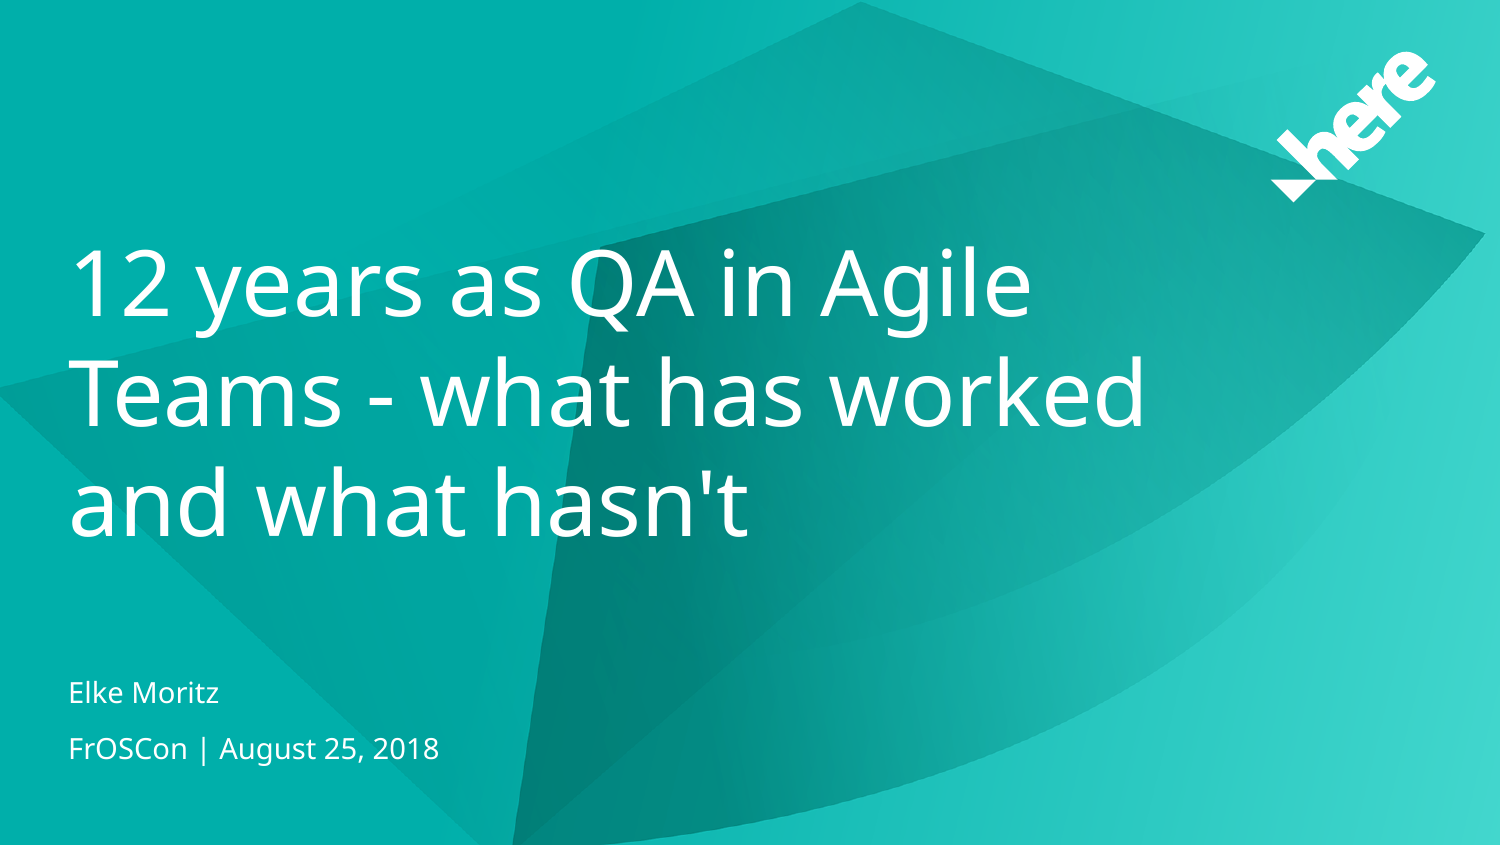

# 12 years as QA in Agile Teams - what has worked and what hasn't
Elke Moritz
FrOSCon | August 25, 2018